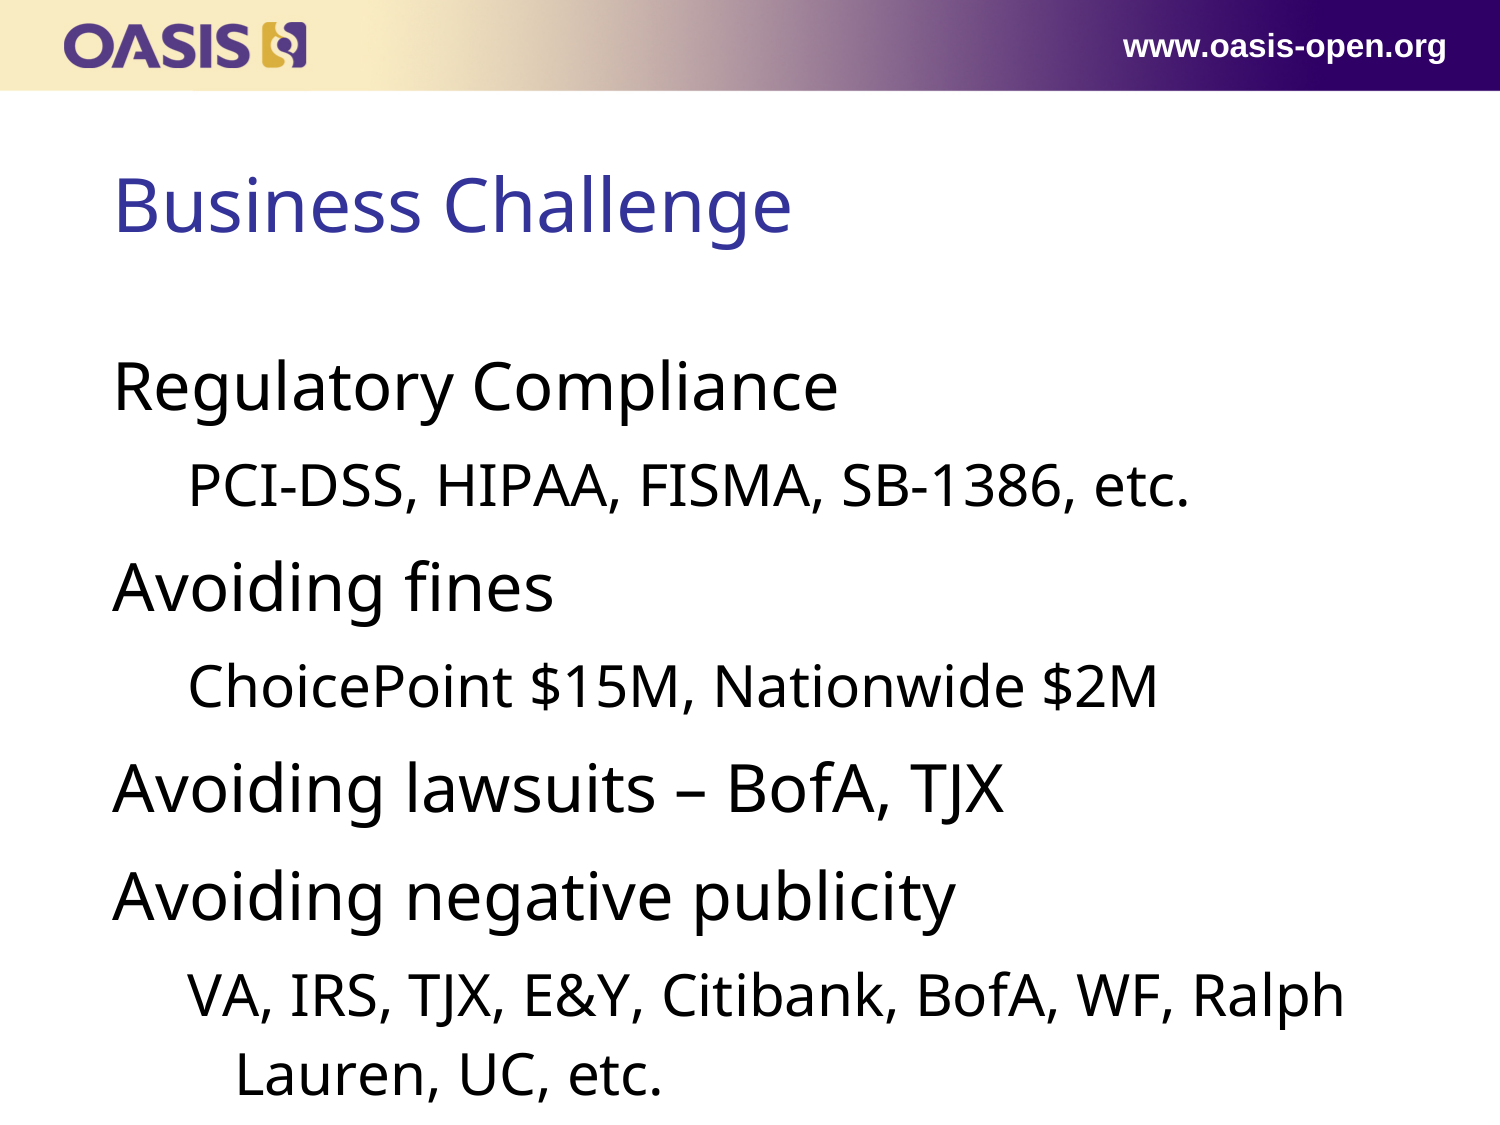

www.oasis-open.org
# Business Challenge
Regulatory Compliance
PCI-DSS, HIPAA, FISMA, SB-1386, etc.
Avoiding fines
ChoicePoint $15M, Nationwide $2M
Avoiding lawsuits – BofA, TJX
Avoiding negative publicity
VA, IRS, TJX, E&Y, Citibank, BofA, WF, Ralph Lauren, UC, etc.